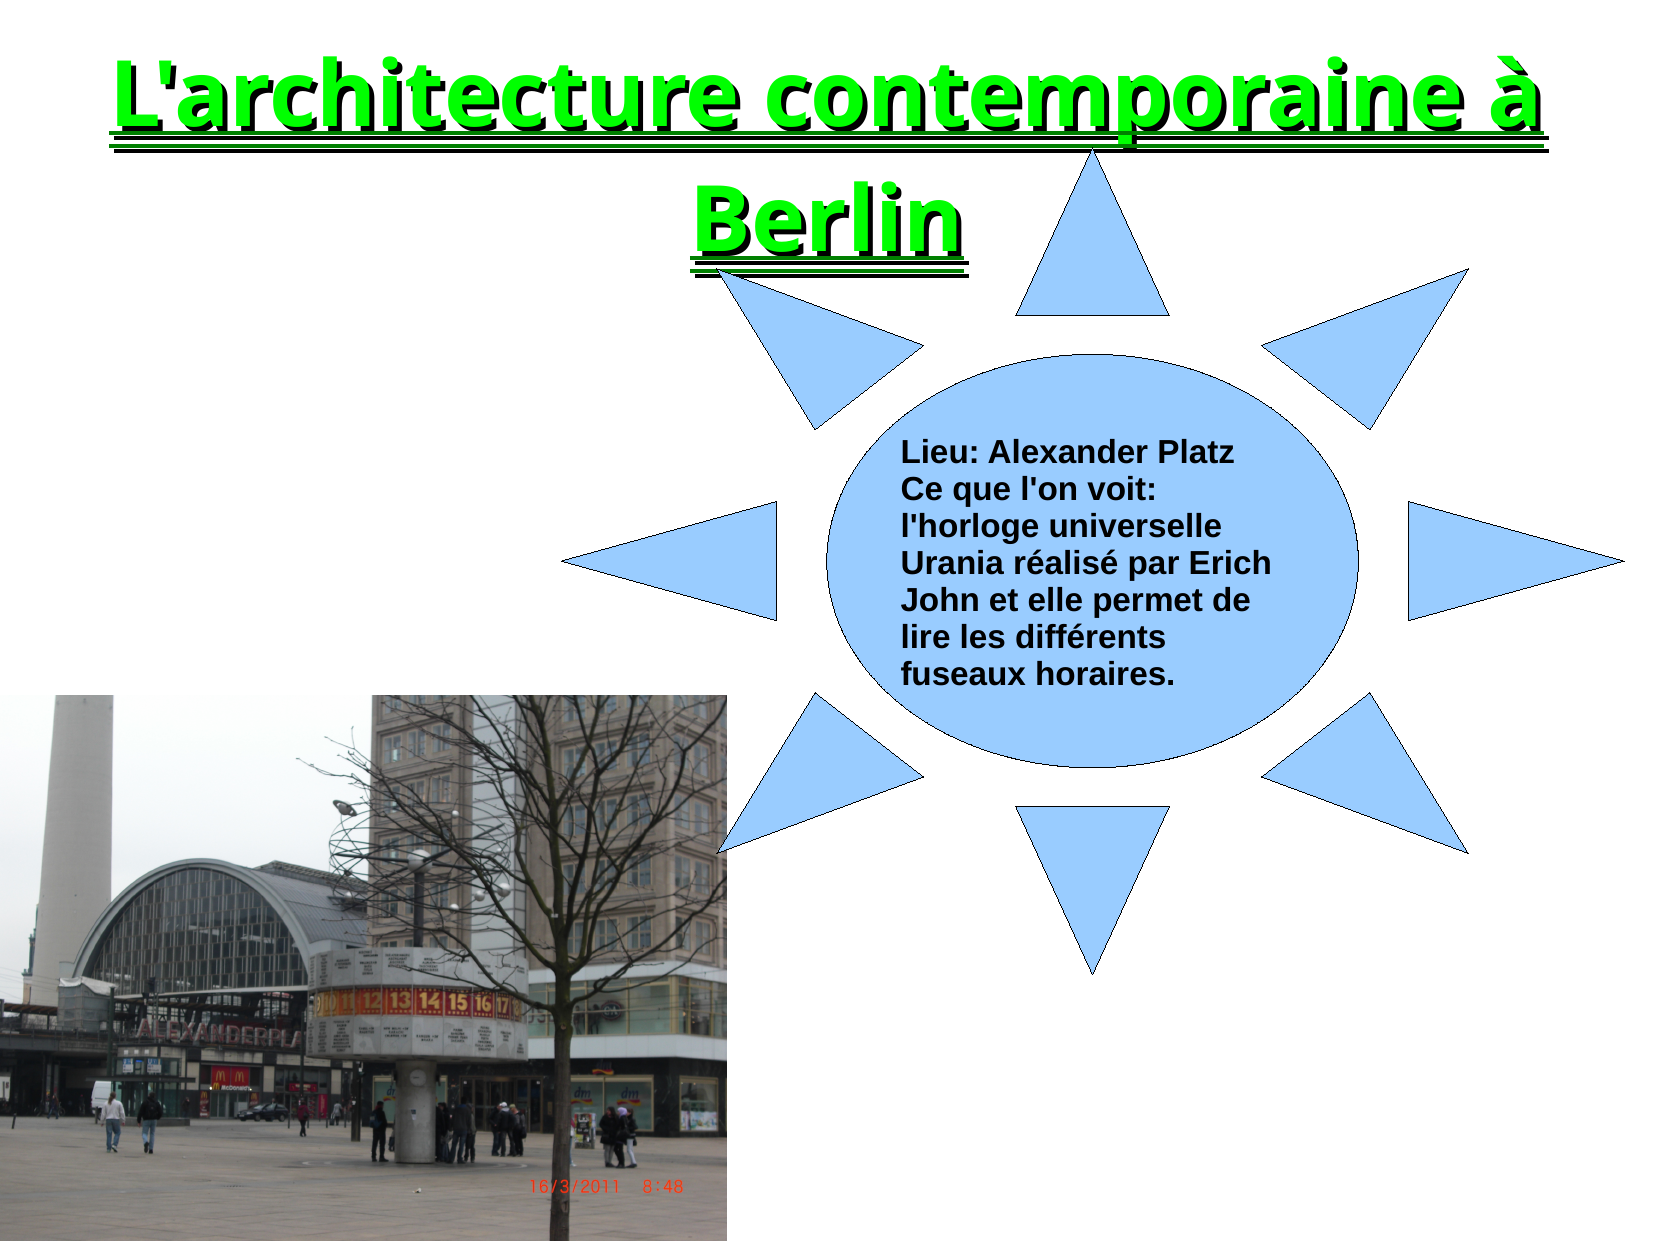

# L'architecture contemporaine à Berlin
Lieu: Alexander Platz
Ce que l'on voit: l'horloge universelle Urania réalisé par Erich John et elle permet de lire les différents fuseaux horaires.